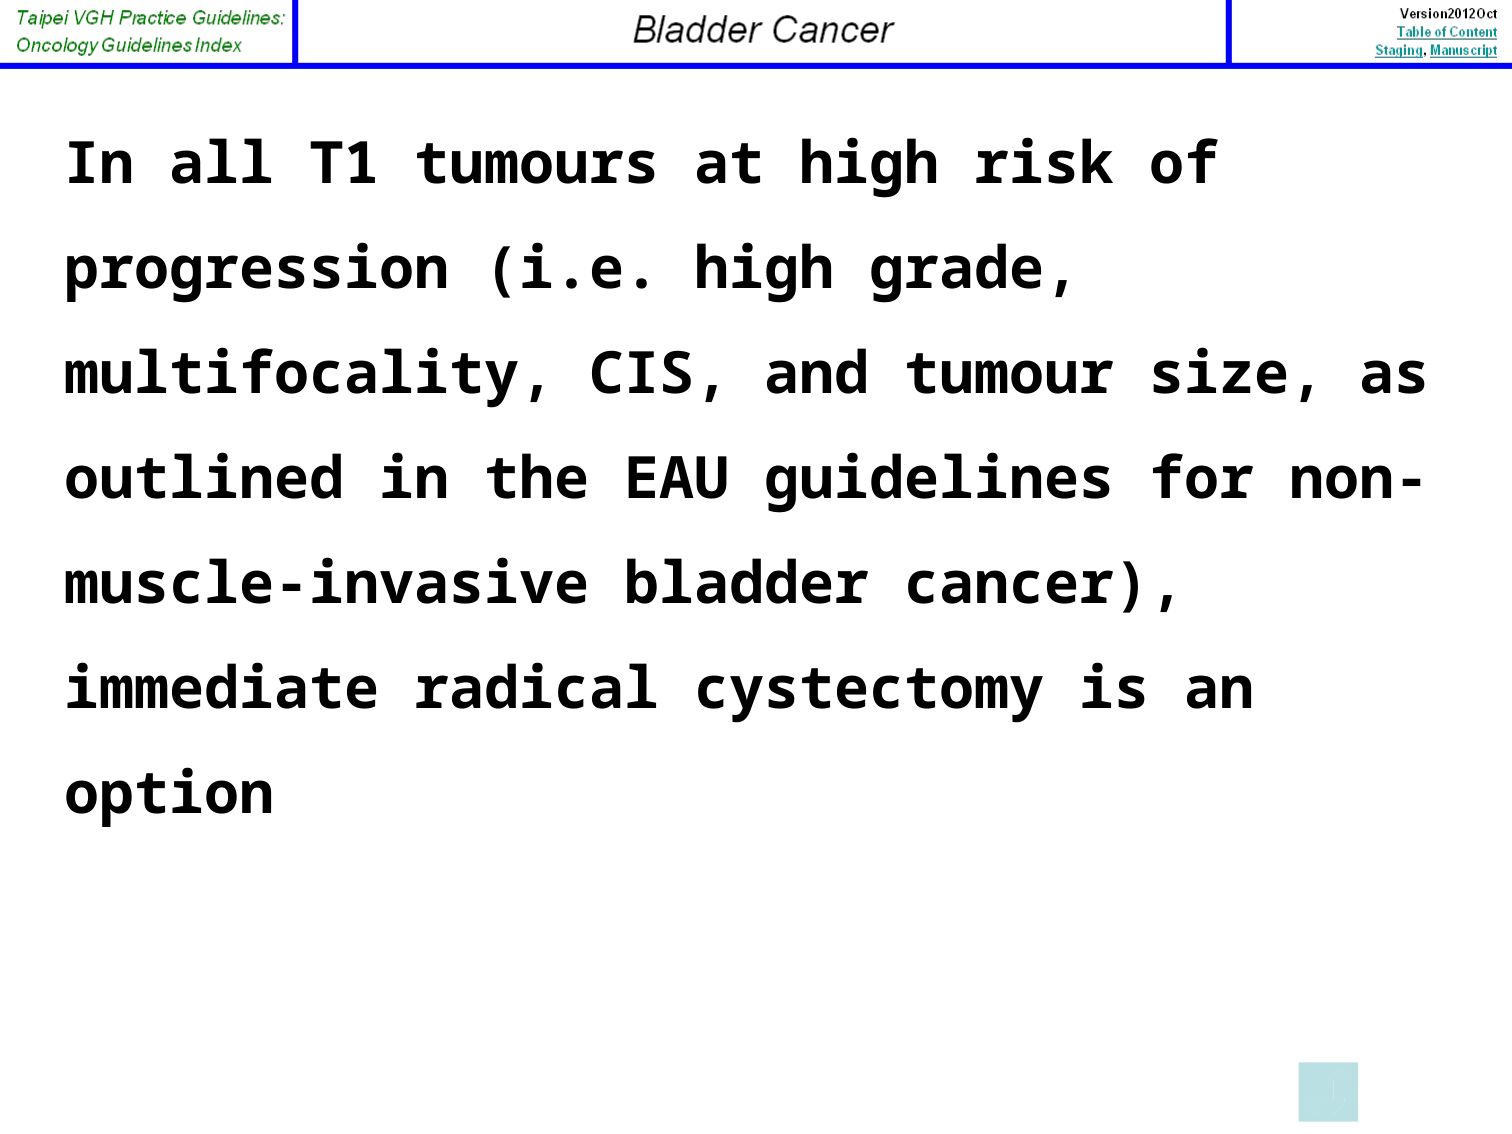

# In all T1 tumours at high risk of progression (i.e. high grade, multifocality, CIS, and tumour size, as outlined in the EAU guidelines for non-muscle-invasive bladder cancer), immediate radical cystectomy is an option